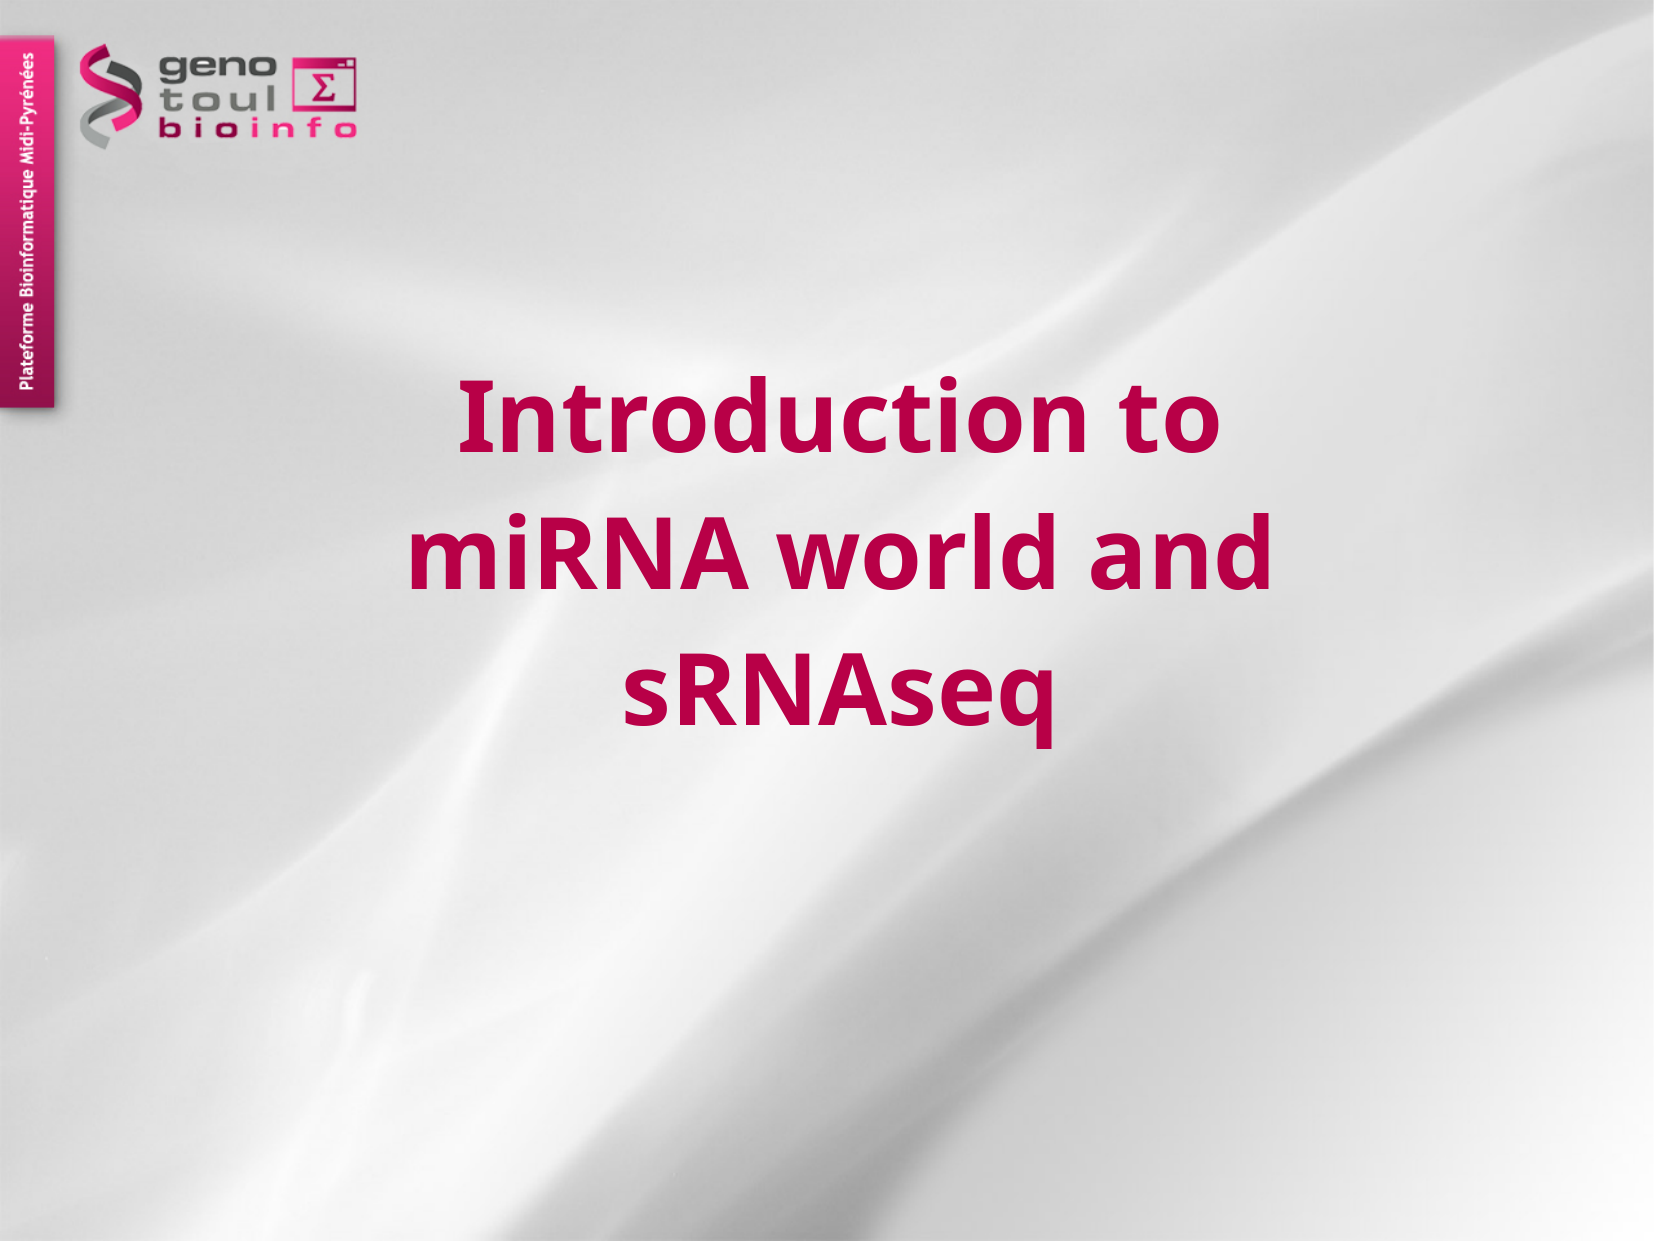

# Introduction to miRNA world and sRNAseq